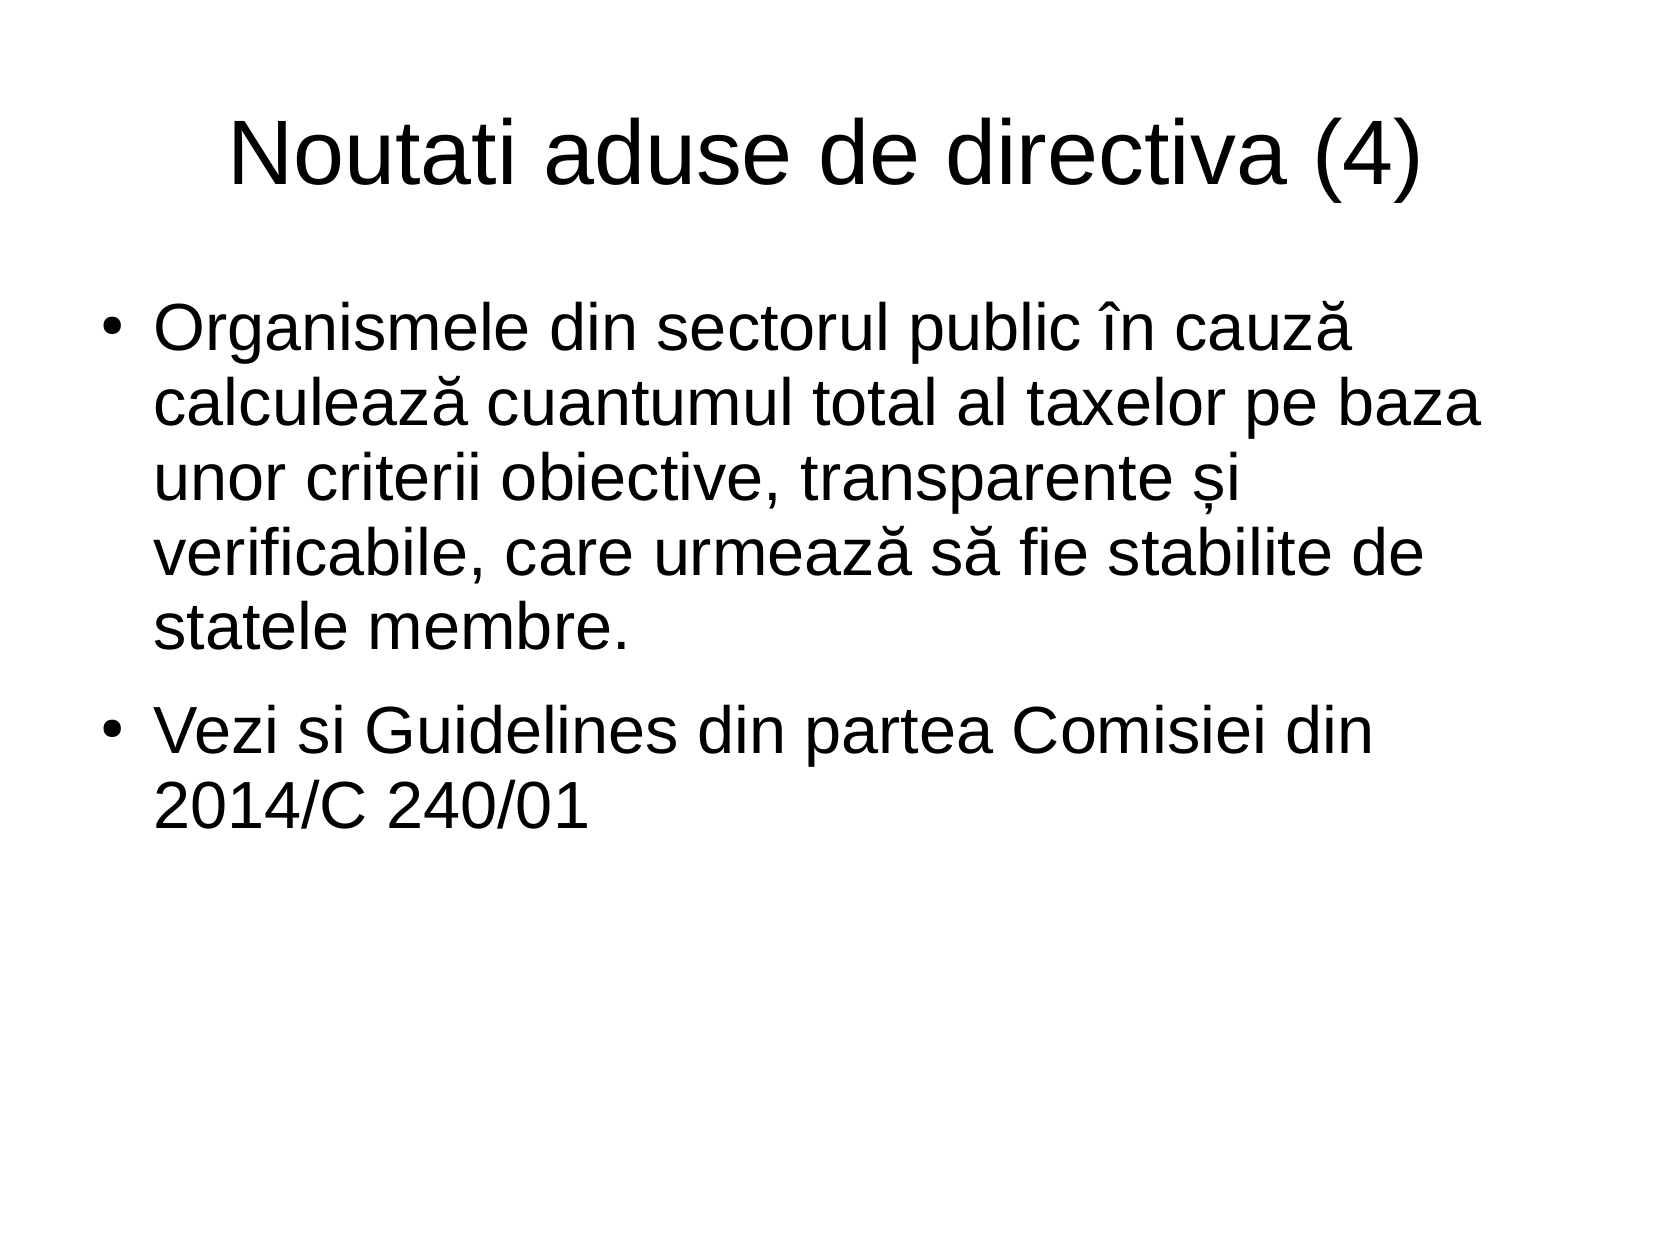

# Noutati aduse de directiva (4)
Organismele din sectorul public în cauză calculează cuantumul total al taxelor pe baza unor criterii obiective, transparente și verificabile, care urmează să fie stabilite de statele membre.
Vezi si Guidelines din partea Comisiei din 2014/C 240/01